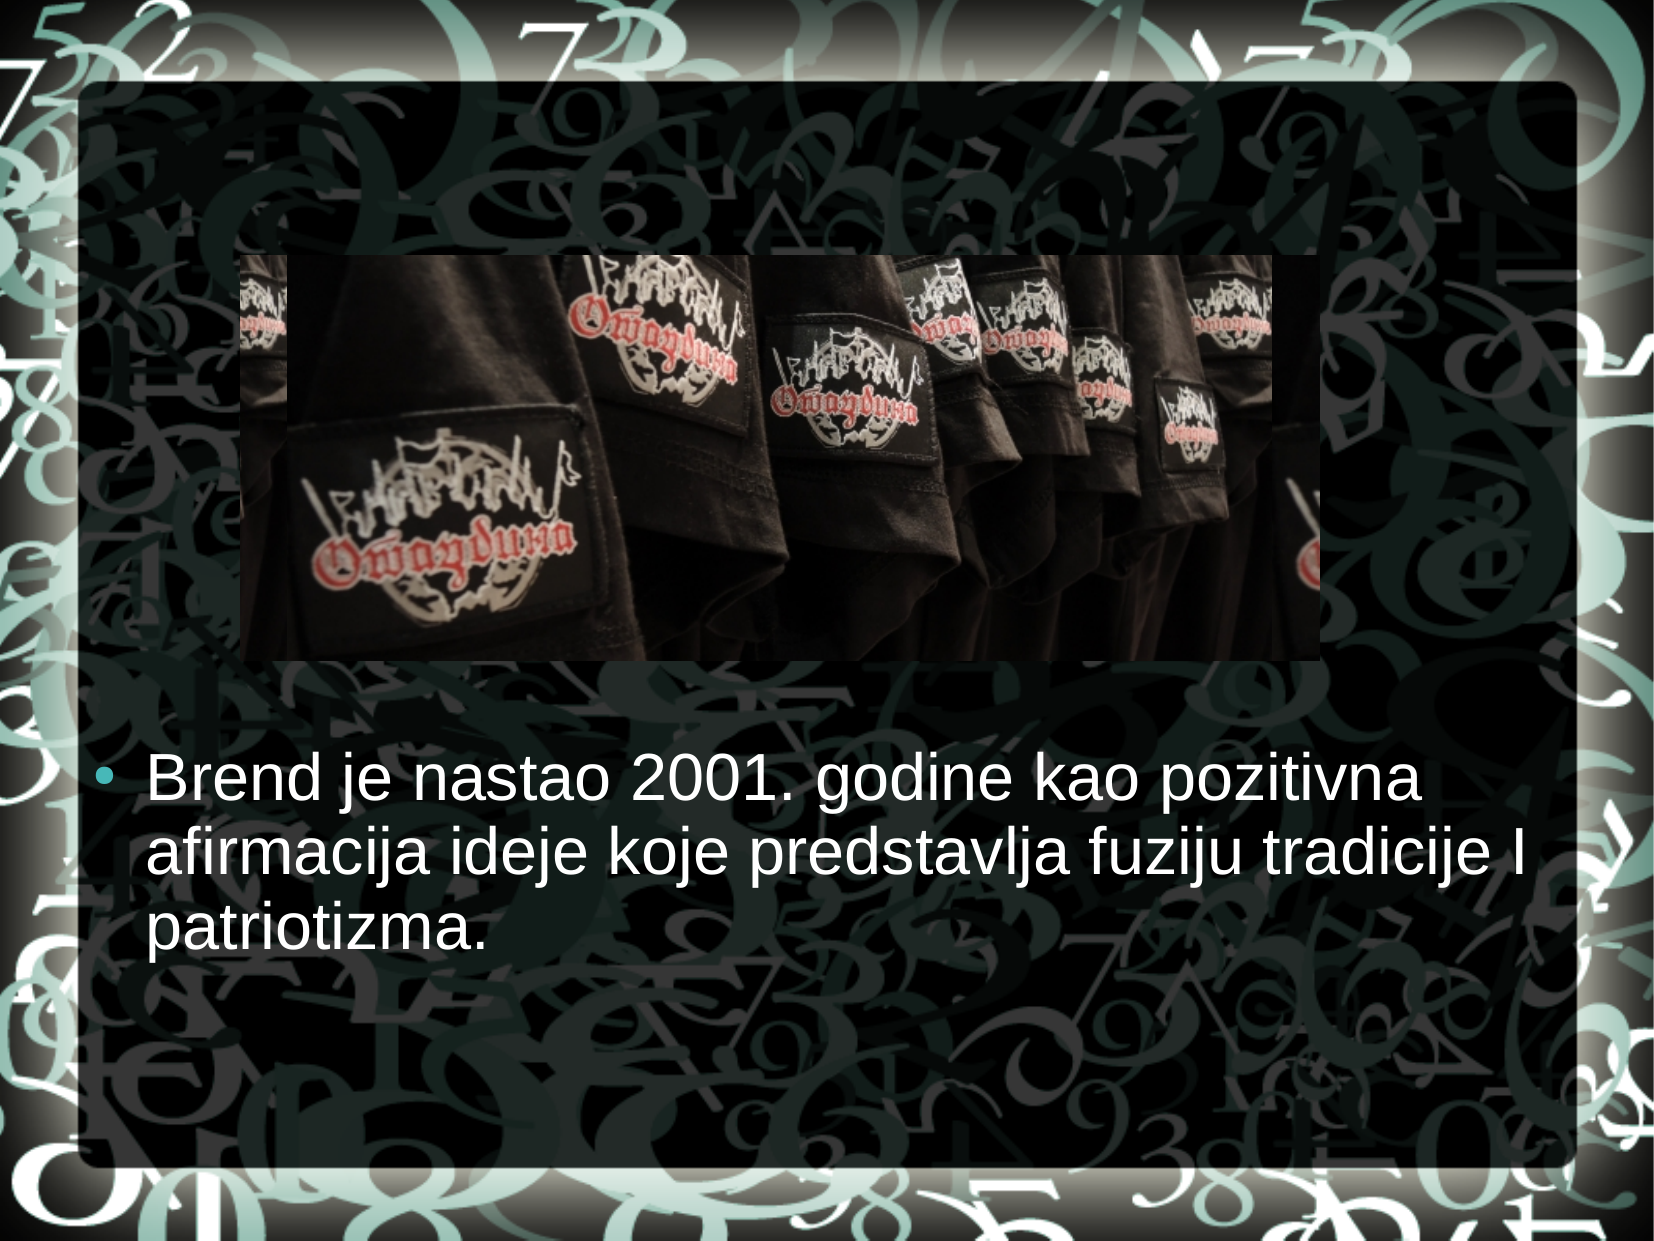

# Brend je nastao 2001. godine kao pozitivna afirmacija ideje koje predstavlja fuziju tradicije I patriotizma.